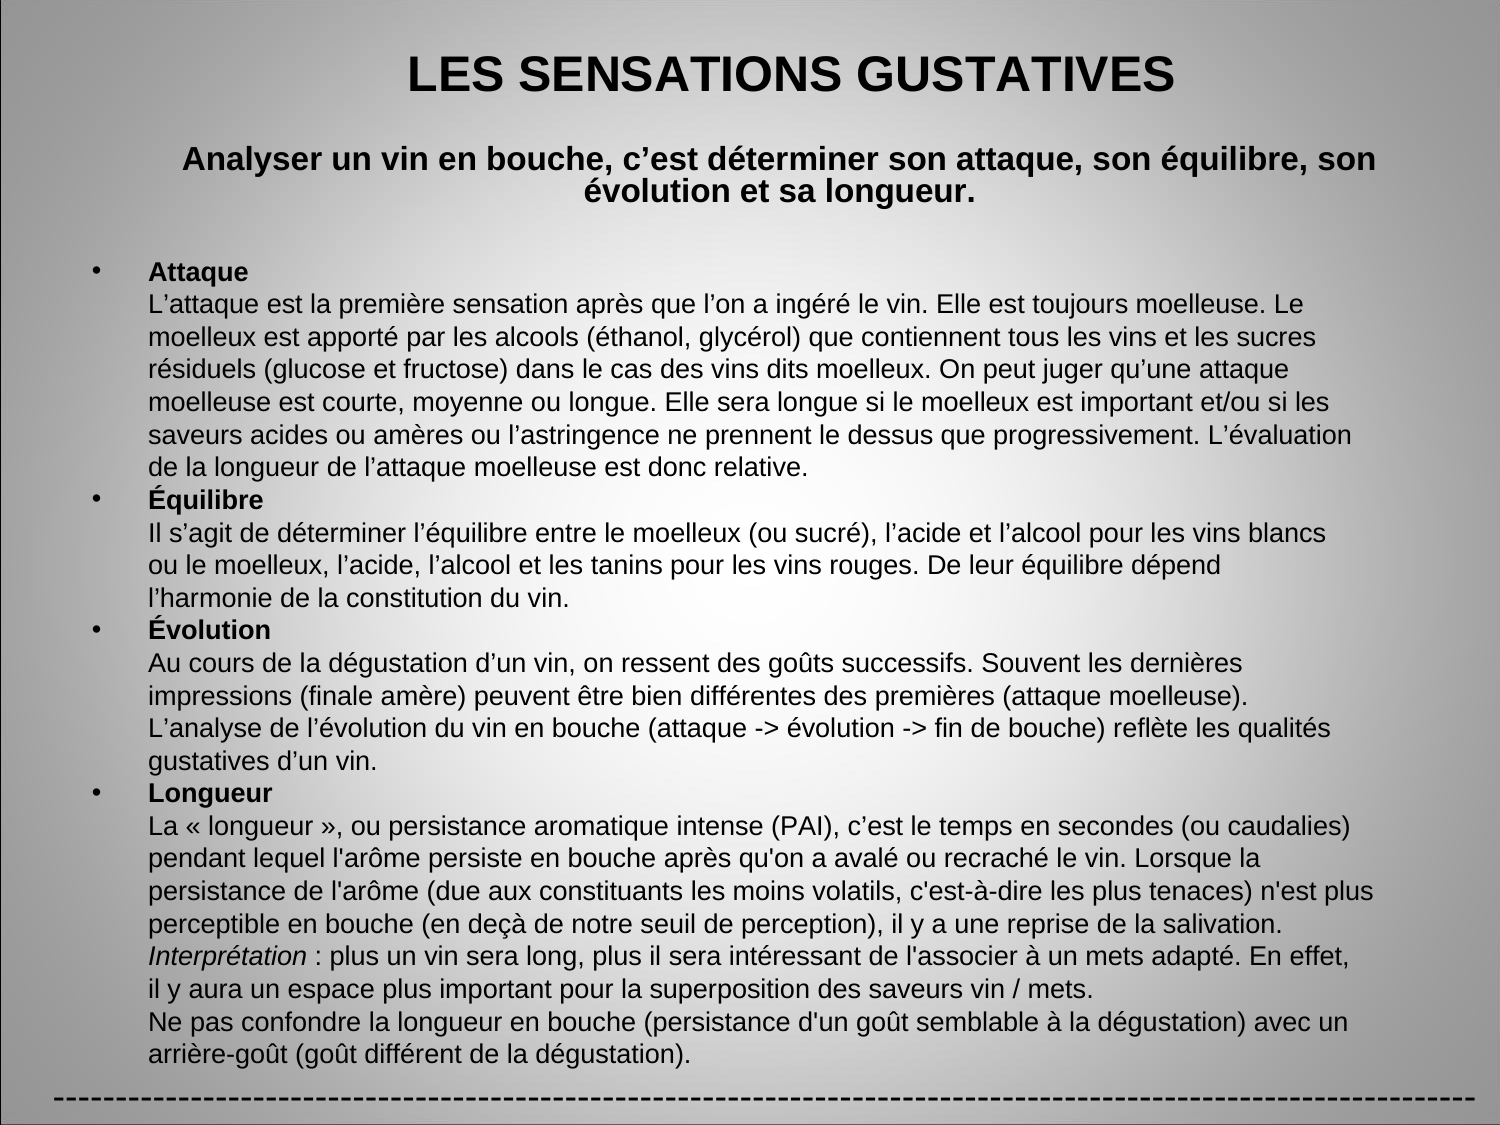

LES SENSATIONS GUSTATIVES
# Analyser un vin en bouche, c’est déterminer son attaque, son équilibre, son évolution et sa longueur.
Attaque
	L’attaque est la première sensation après que l’on a ingéré le vin. Elle est toujours moelleuse. Le
	moelleux est apporté par les alcools (éthanol, glycérol) que contiennent tous les vins et les sucres
	résiduels (glucose et fructose) dans le cas des vins dits moelleux. On peut juger qu’une attaque
	moelleuse est courte, moyenne ou longue. Elle sera longue si le moelleux est important et/ou si les
	saveurs acides ou amères ou l’astringence ne prennent le dessus que progressivement. L’évaluation
	de la longueur de l’attaque moelleuse est donc relative.
Équilibre
	Il s’agit de déterminer l’équilibre entre le moelleux (ou sucré), l’acide et l’alcool pour les vins blancs
	ou le moelleux, l’acide, l’alcool et les tanins pour les vins rouges. De leur équilibre dépend
	l’harmonie de la constitution du vin.
Évolution
	Au cours de la dégustation d’un vin, on ressent des goûts successifs. Souvent les dernières
	impressions (finale amère) peuvent être bien différentes des premières (attaque moelleuse).
	L’analyse de l’évolution du vin en bouche (attaque -> évolution -> fin de bouche) reflète les qualités
	gustatives d’un vin.
Longueur
	La « longueur », ou persistance aromatique intense (PAI), c’est le temps en secondes (ou caudalies)
	pendant lequel l'arôme persiste en bouche après qu'on a avalé ou recraché le vin. Lorsque la
	persistance de l'arôme (due aux constituants les moins volatils, c'est-à-dire les plus tenaces) n'est plus
	perceptible en bouche (en deçà de notre seuil de perception), il y a une reprise de la salivation.
	Interprétation : plus un vin sera long, plus il sera intéressant de l'associer à un mets adapté. En effet,
	il y aura un espace plus important pour la superposition des saveurs vin / mets.
	Ne pas confondre la longueur en bouche (persistance d'un goût semblable à la dégustation) avec un
	arrière-goût (goût différent de la dégustation).
------------------------------------------------------------------------------------------------------------------